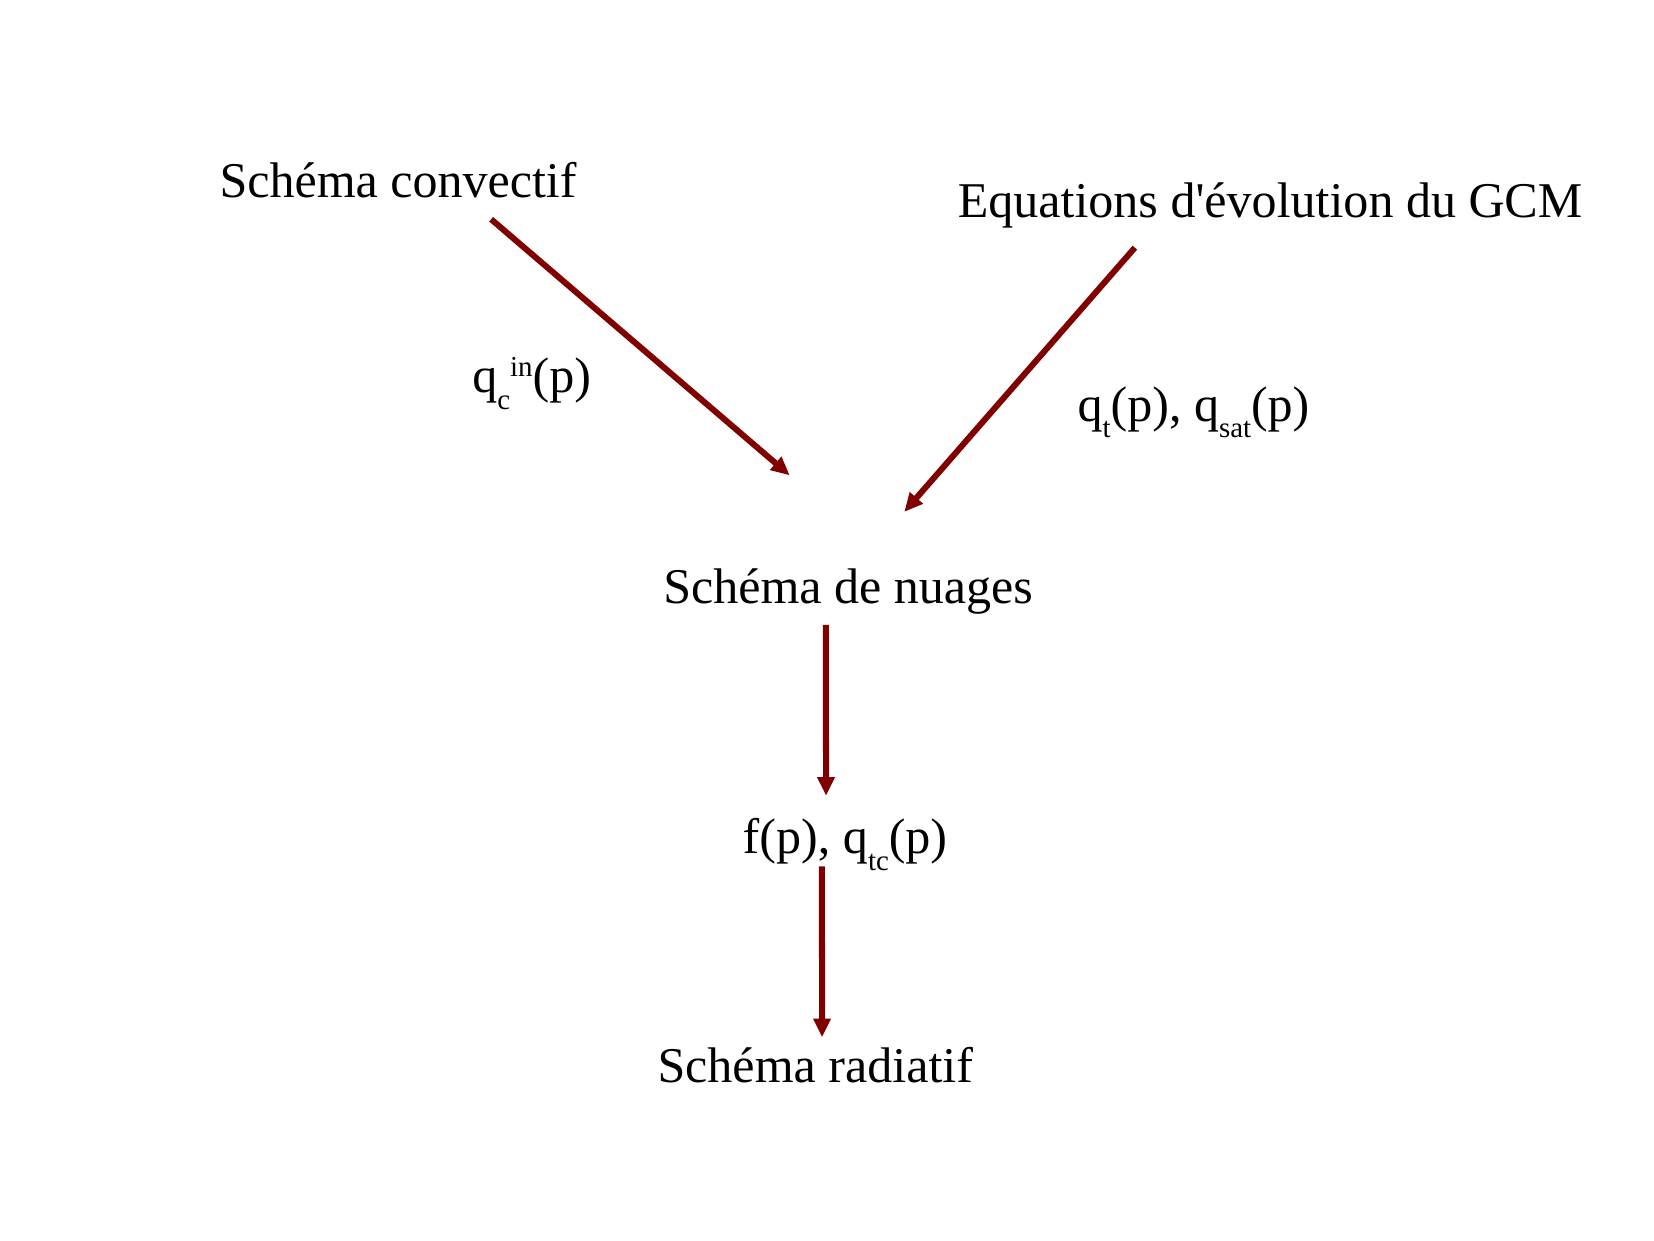

Schéma convectif
Equations d'évolution du GCM
qcin(p)
qt(p), qsat(p)
Schéma de nuages
f(p), qtc(p)
Schéma radiatif